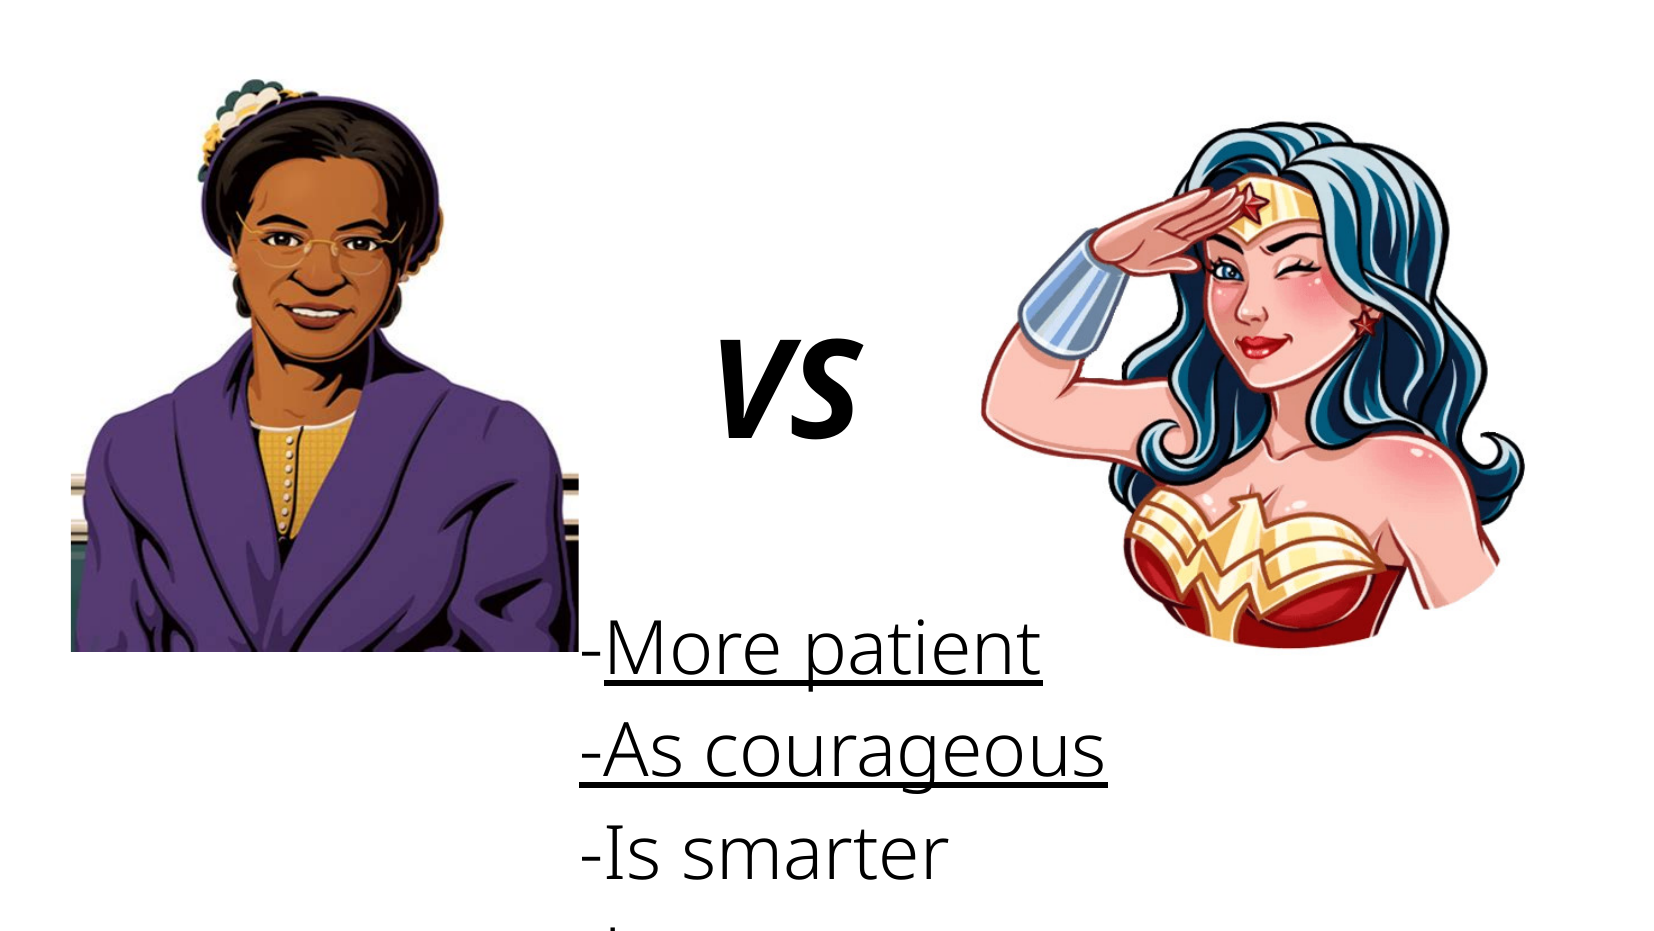

# VS
-More patient
-As courageous
-Is smarter
-Less sorty